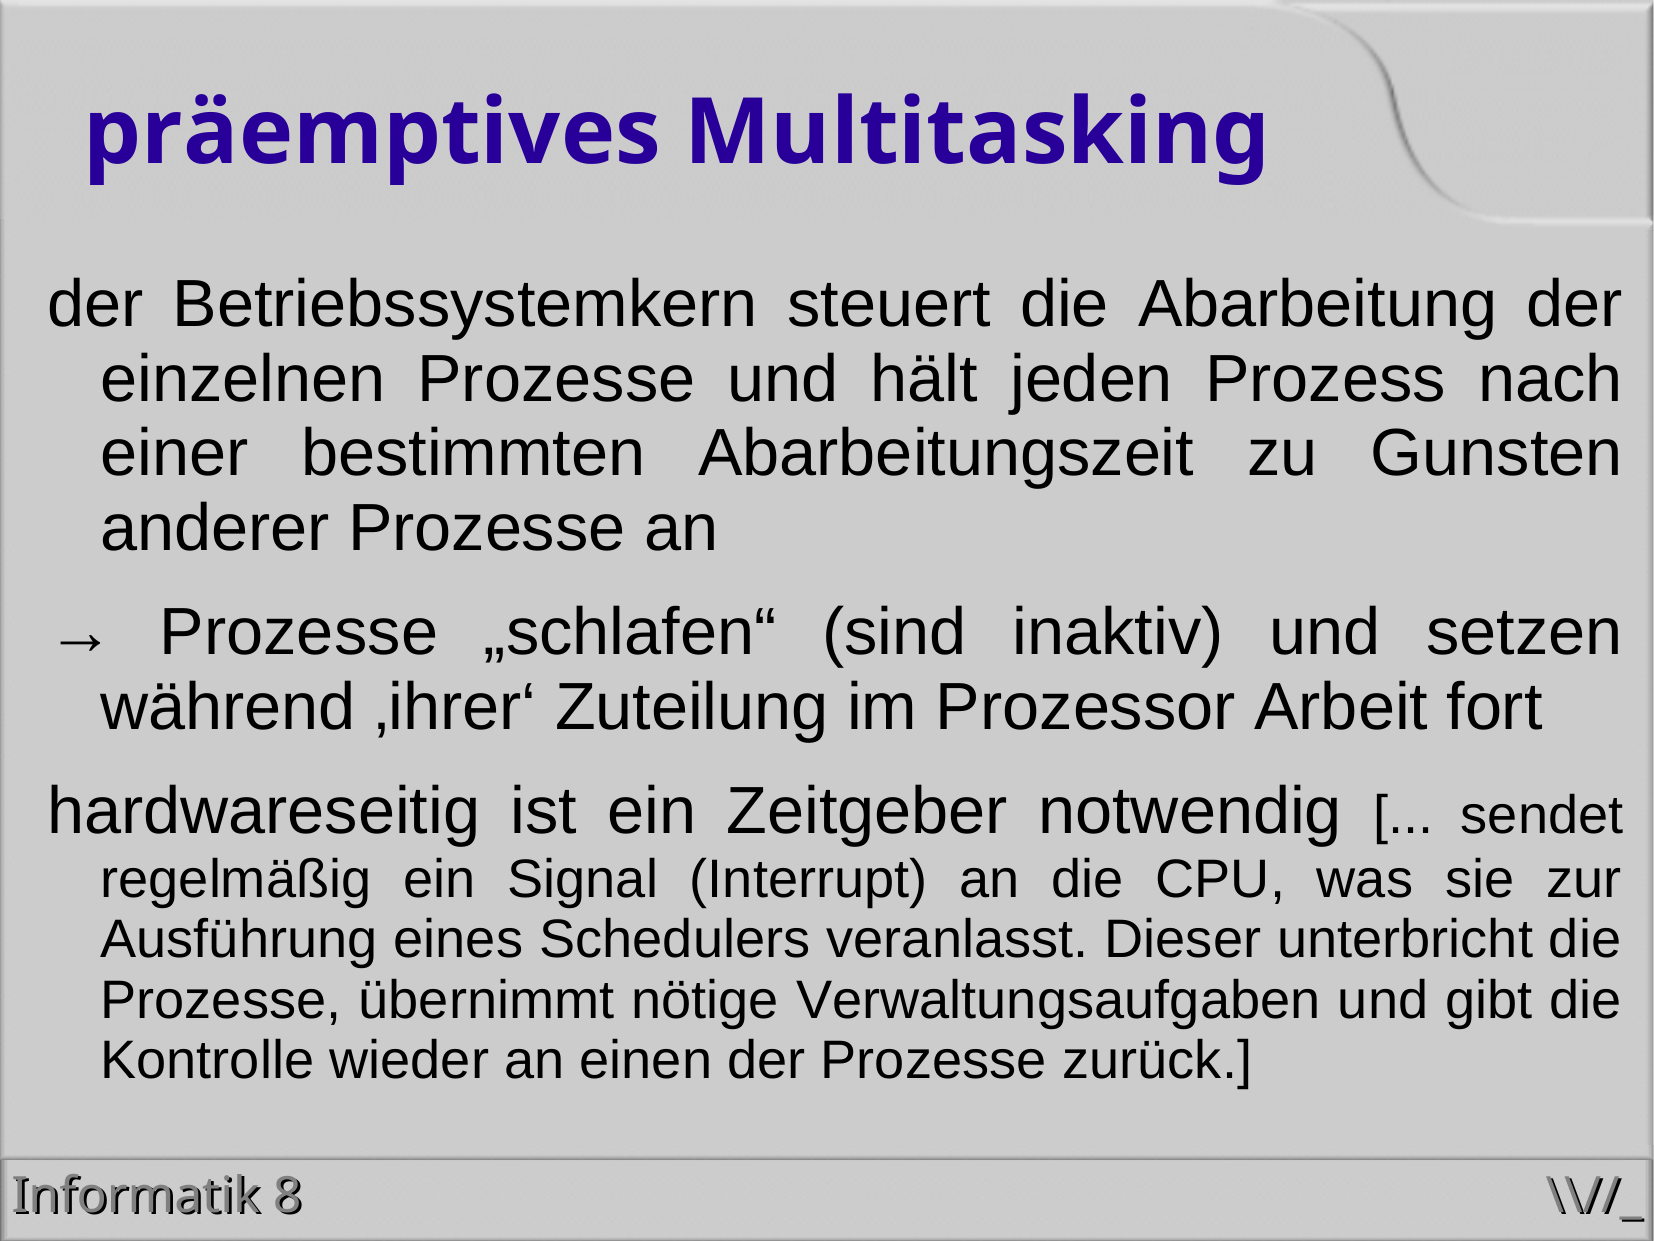

# präemptives Multitasking
der Betriebssystemkern steuert die Abarbeitung der einzelnen Prozesse und hält jeden Prozess nach einer bestimmten Abarbeitungszeit zu Gunsten anderer Prozesse an
→ Prozesse „schlafen“ (sind inaktiv) und setzen während ‚ihrer‘ Zuteilung im Prozessor Arbeit fort
hardwareseitig ist ein Zeitgeber notwendig [... sendet regelmäßig ein Signal (Interrupt) an die CPU, was sie zur Ausführung eines Schedulers veranlasst. Dieser unterbricht die Prozesse, übernimmt nötige Verwaltungsaufgaben und gibt die Kontrolle wieder an einen der Prozesse zurück.]